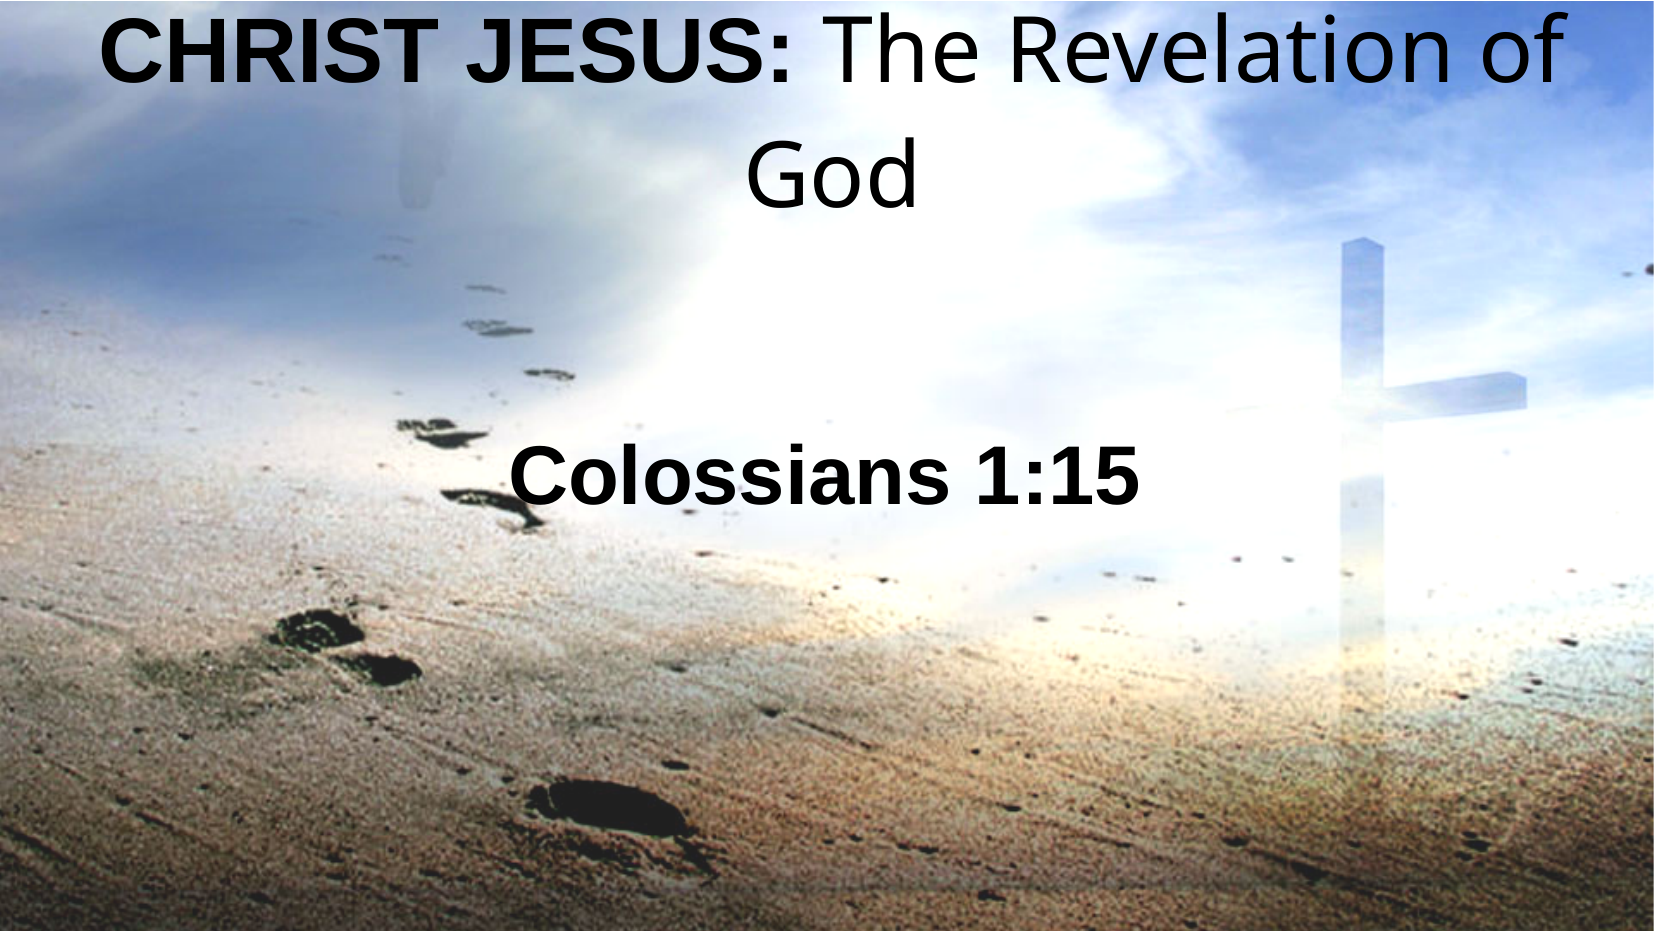

# CHRIST JESUS: The Revelation of God
Colossians 1:15